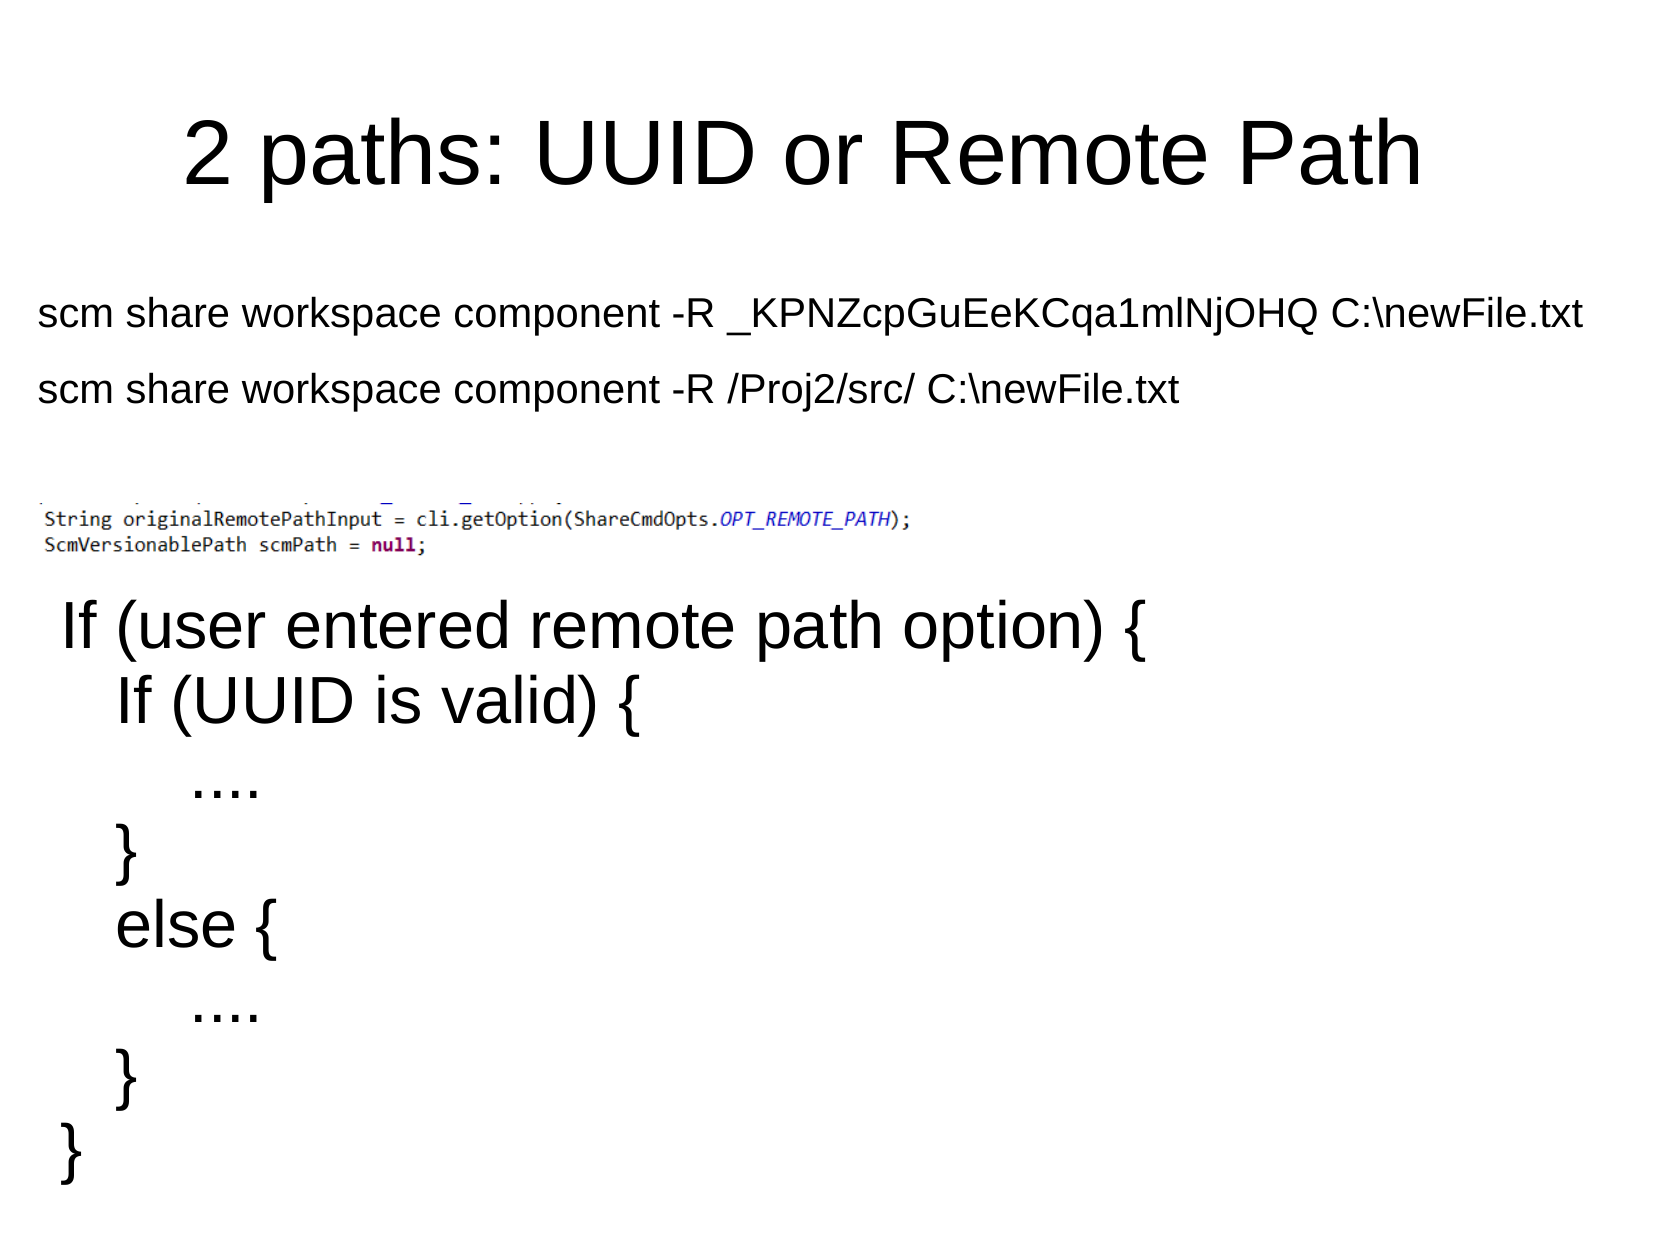

# 2 paths: UUID or Remote Path
scm share workspace component -R _KPNZcpGuEeKCqa1mlNjOHQ C:\newFile.txt
scm share workspace component -R /Proj2/src/ C:\newFile.txt
If (user entered remote path option) {
 If (UUID is valid) {
 ....
 }
 else {
 ....
 }
}